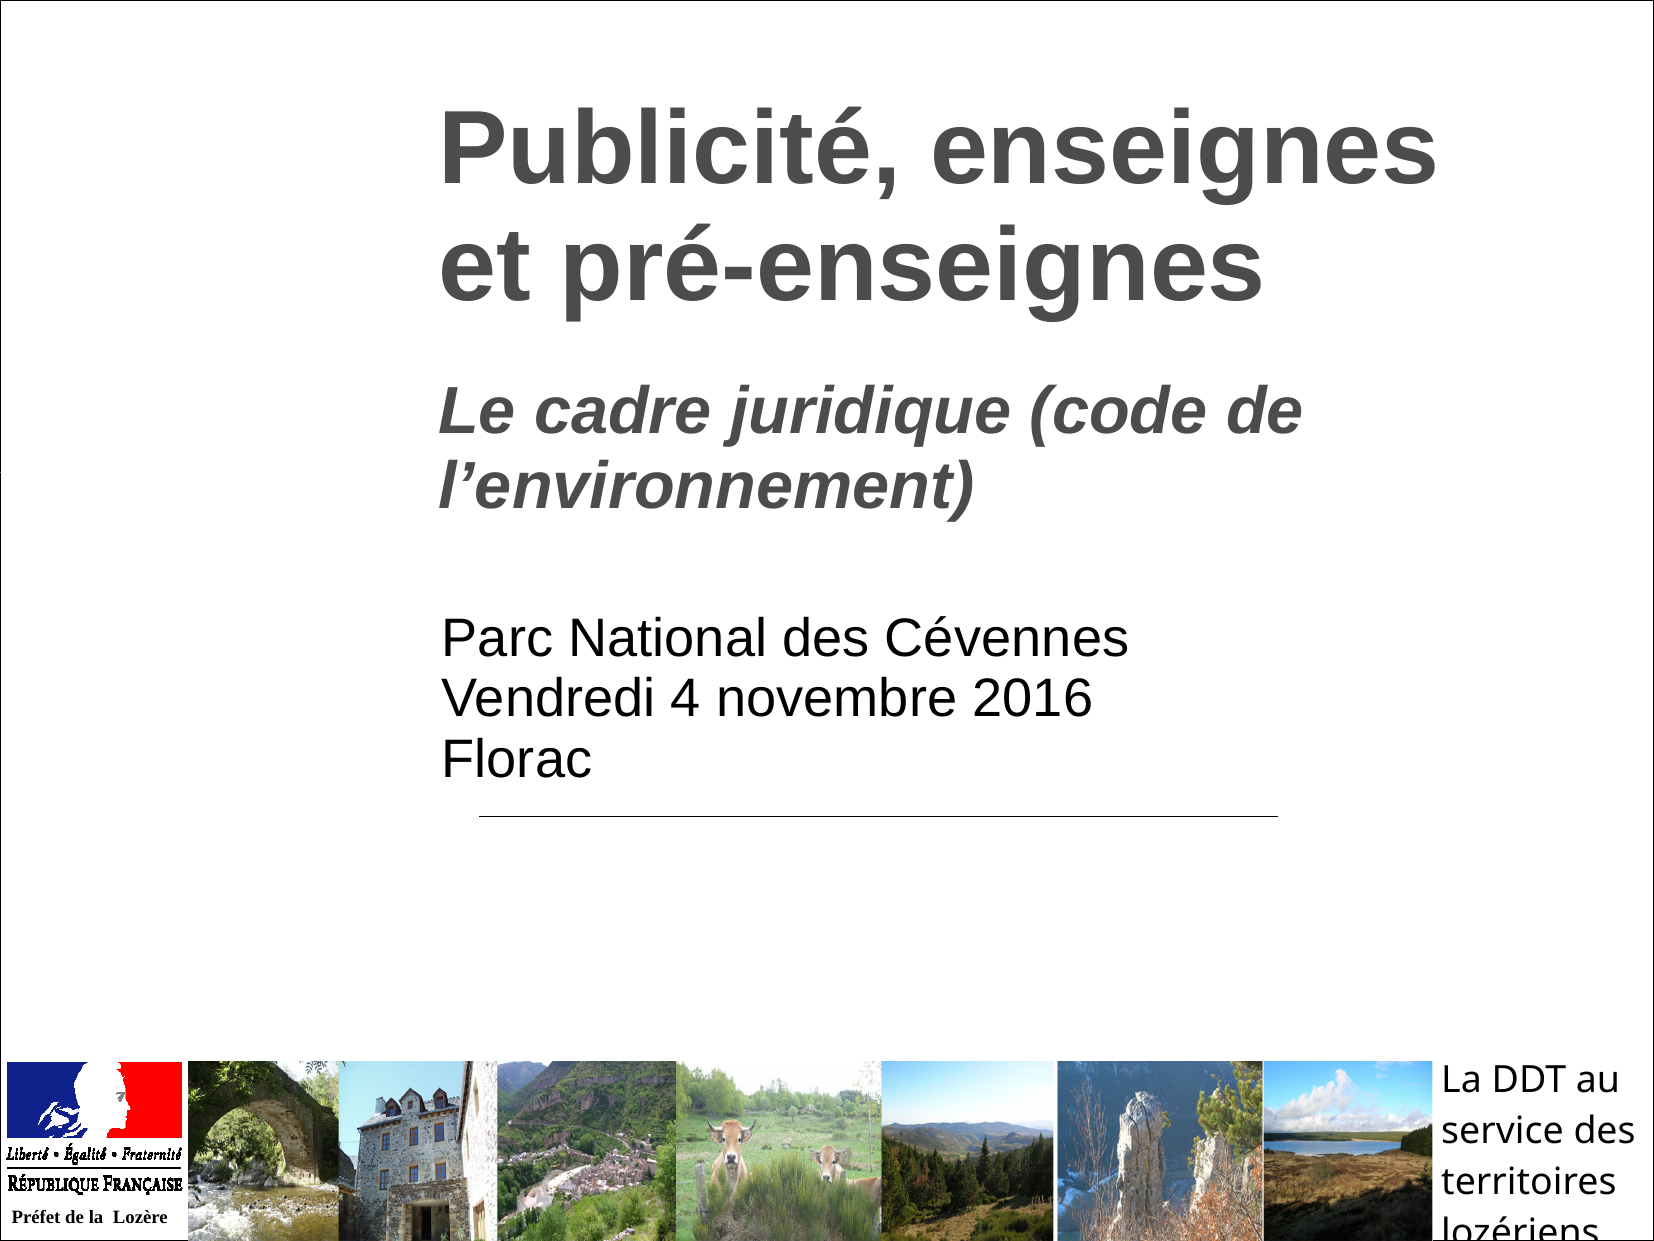

# Publicité, enseignes et pré-enseignes Le cadre juridique (code de l’environnement)
Parc National des Cévennes
Vendredi 4 novembre 2016
Florac